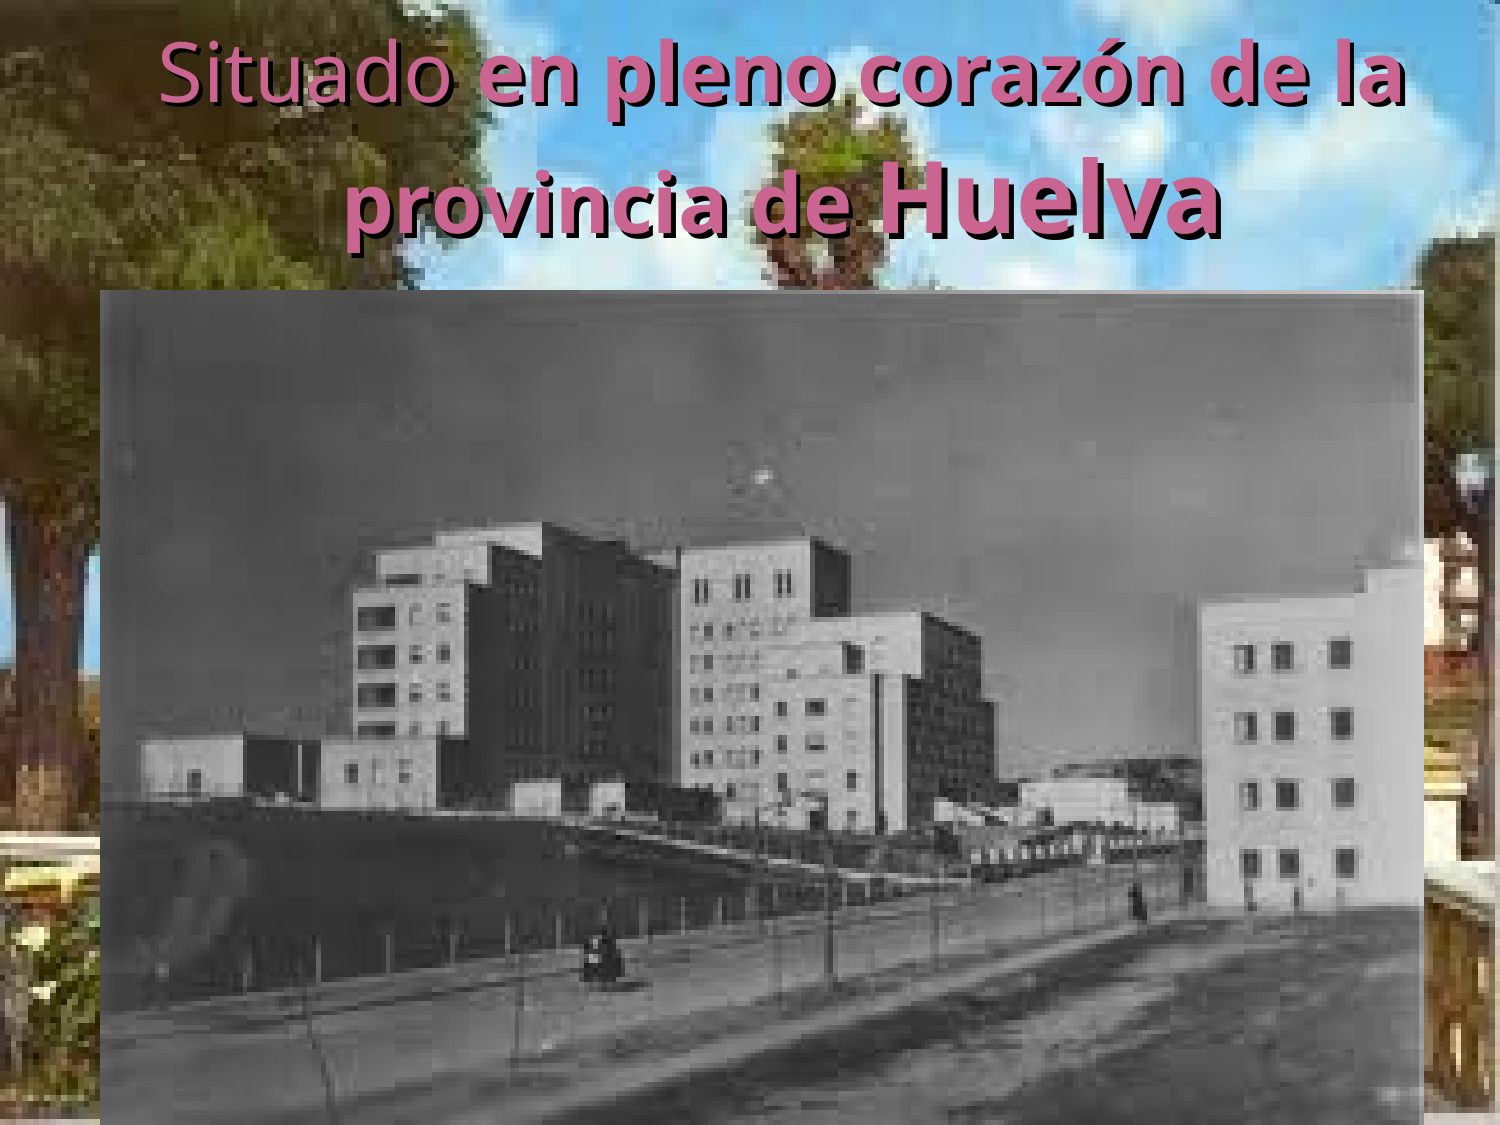

# Situado en pleno corazón de la provincia de Huelva